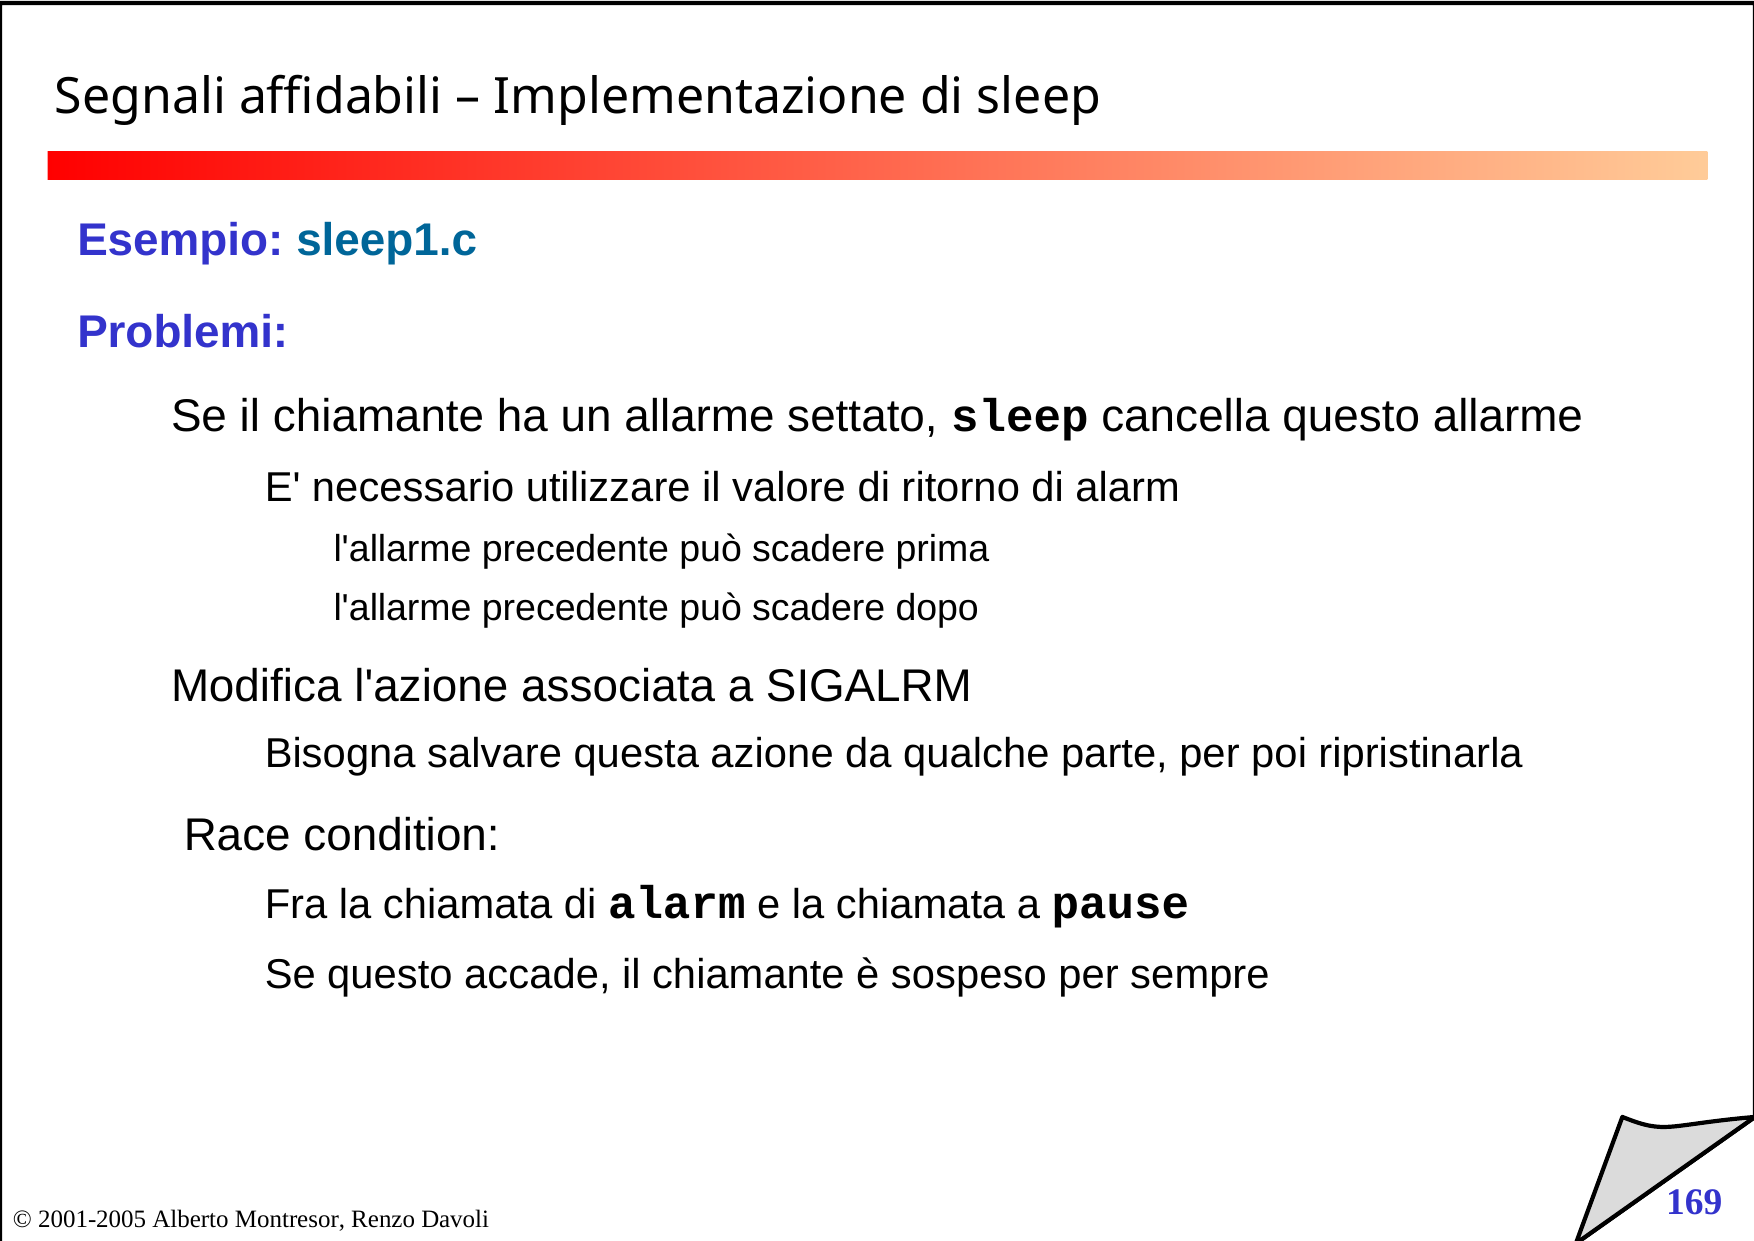

# Segnali affidabili – Implementazione di sleep
Esempio: sleep1.c
Problemi:
Se il chiamante ha un allarme settato, sleep cancella questo allarme
E' necessario utilizzare il valore di ritorno di alarm
l'allarme precedente può scadere prima
l'allarme precedente può scadere dopo
Modifica l'azione associata a SIGALRM
Bisogna salvare questa azione da qualche parte, per poi ripristinarla
 Race condition:
Fra la chiamata di alarm e la chiamata a pause
Se questo accade, il chiamante è sospeso per sempre